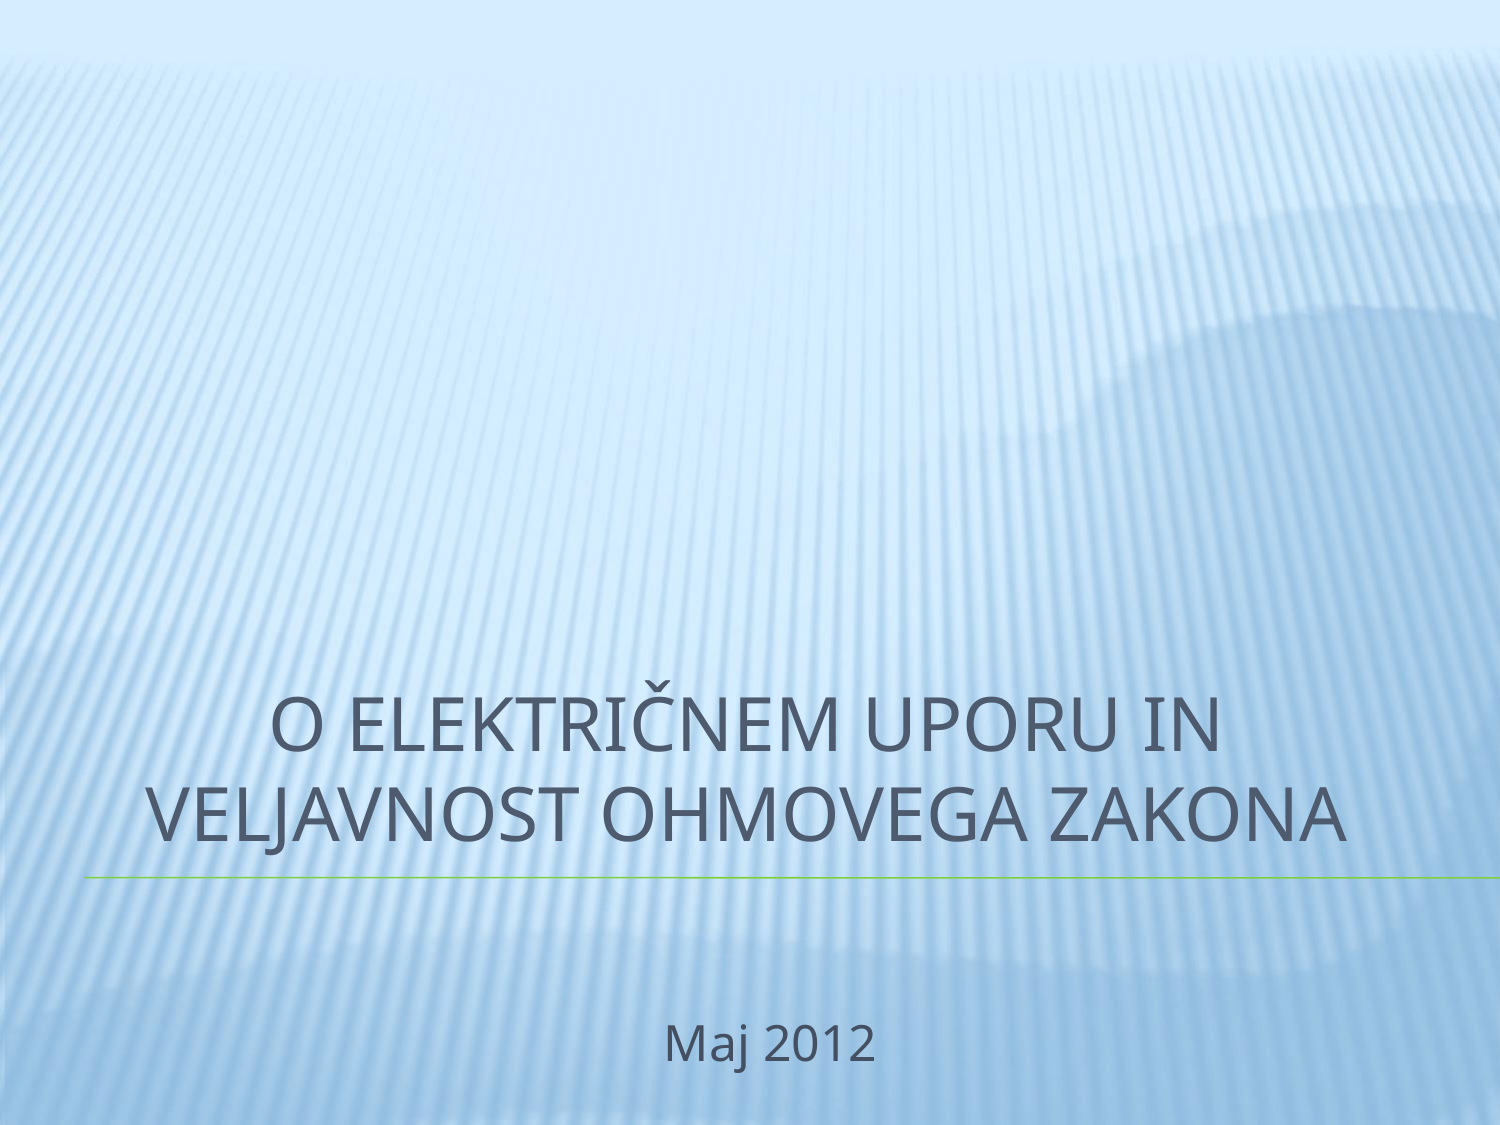

# O ELEKTRIČNEM UPORU IN VELJAVNOST OHMOVEGA ZAKONA
Maj 2012